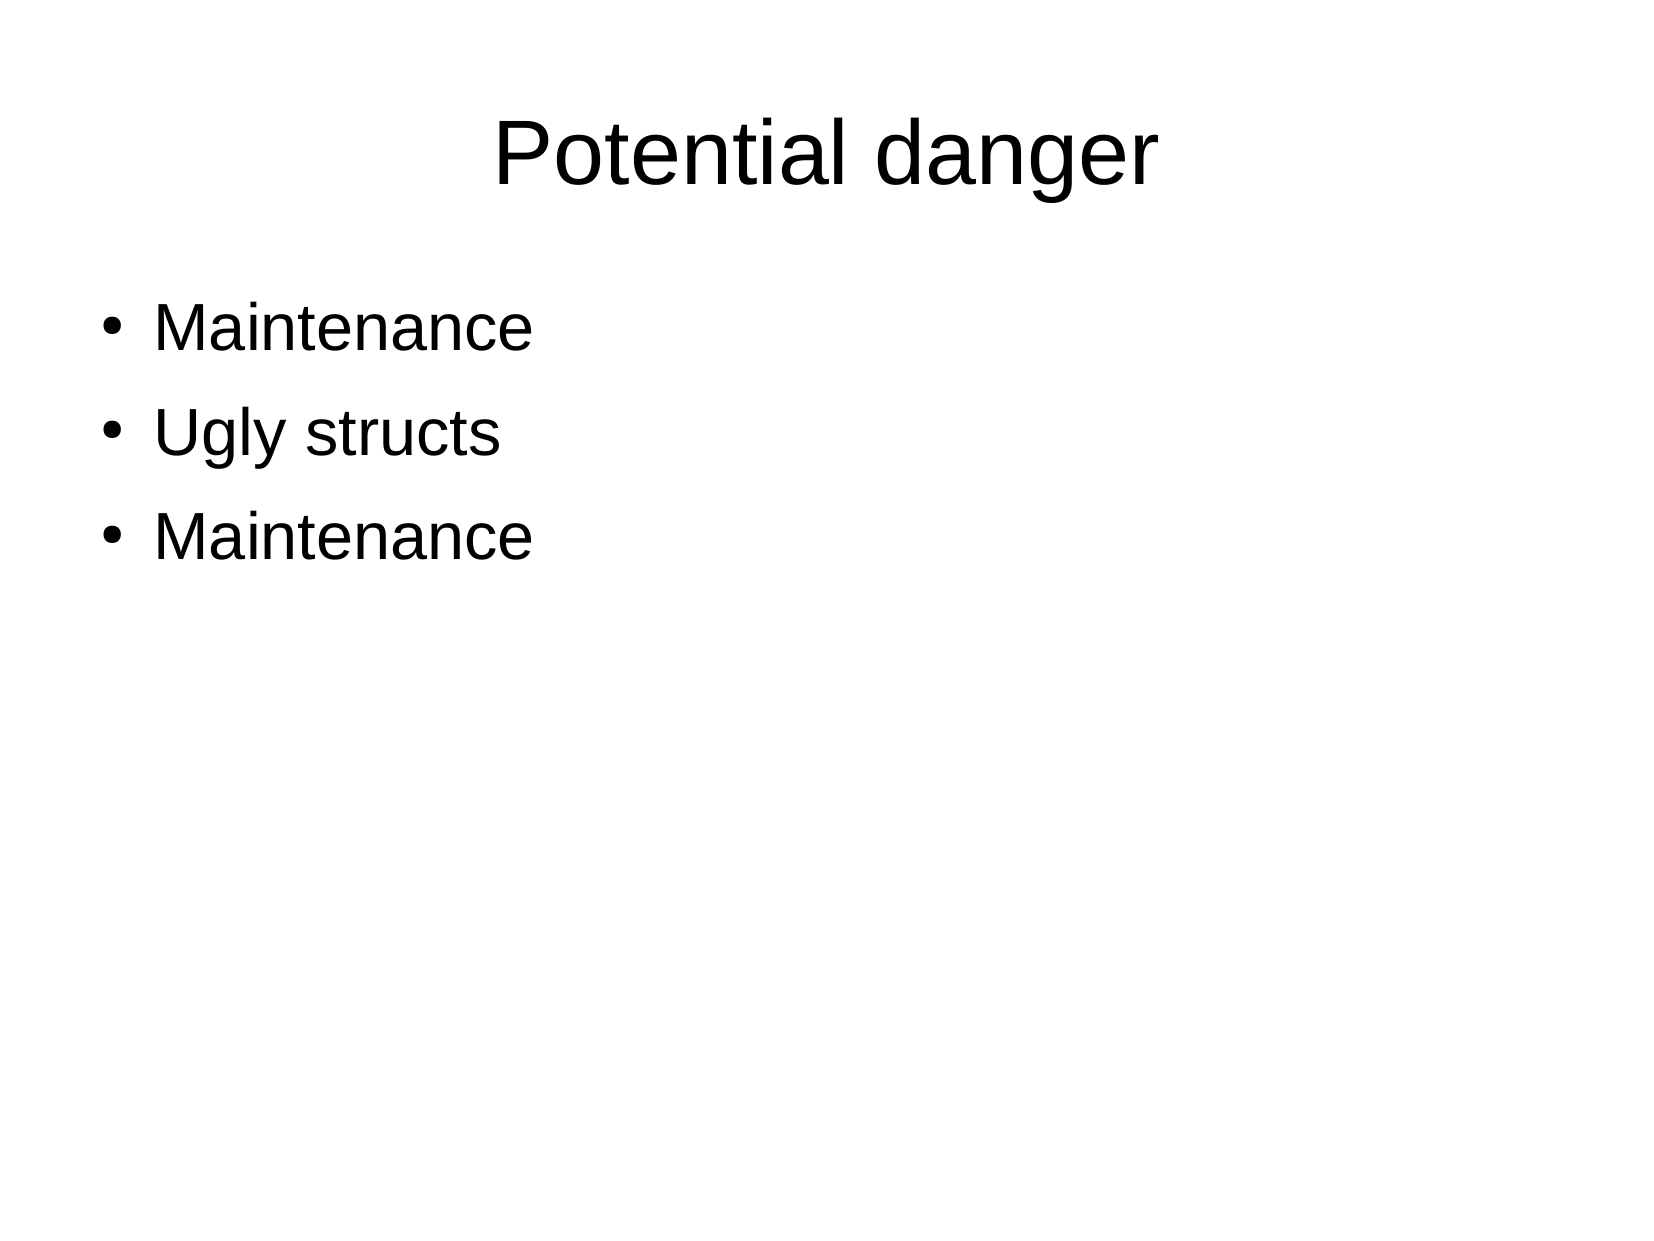

# Potential danger
Maintenance
Ugly structs
Maintenance